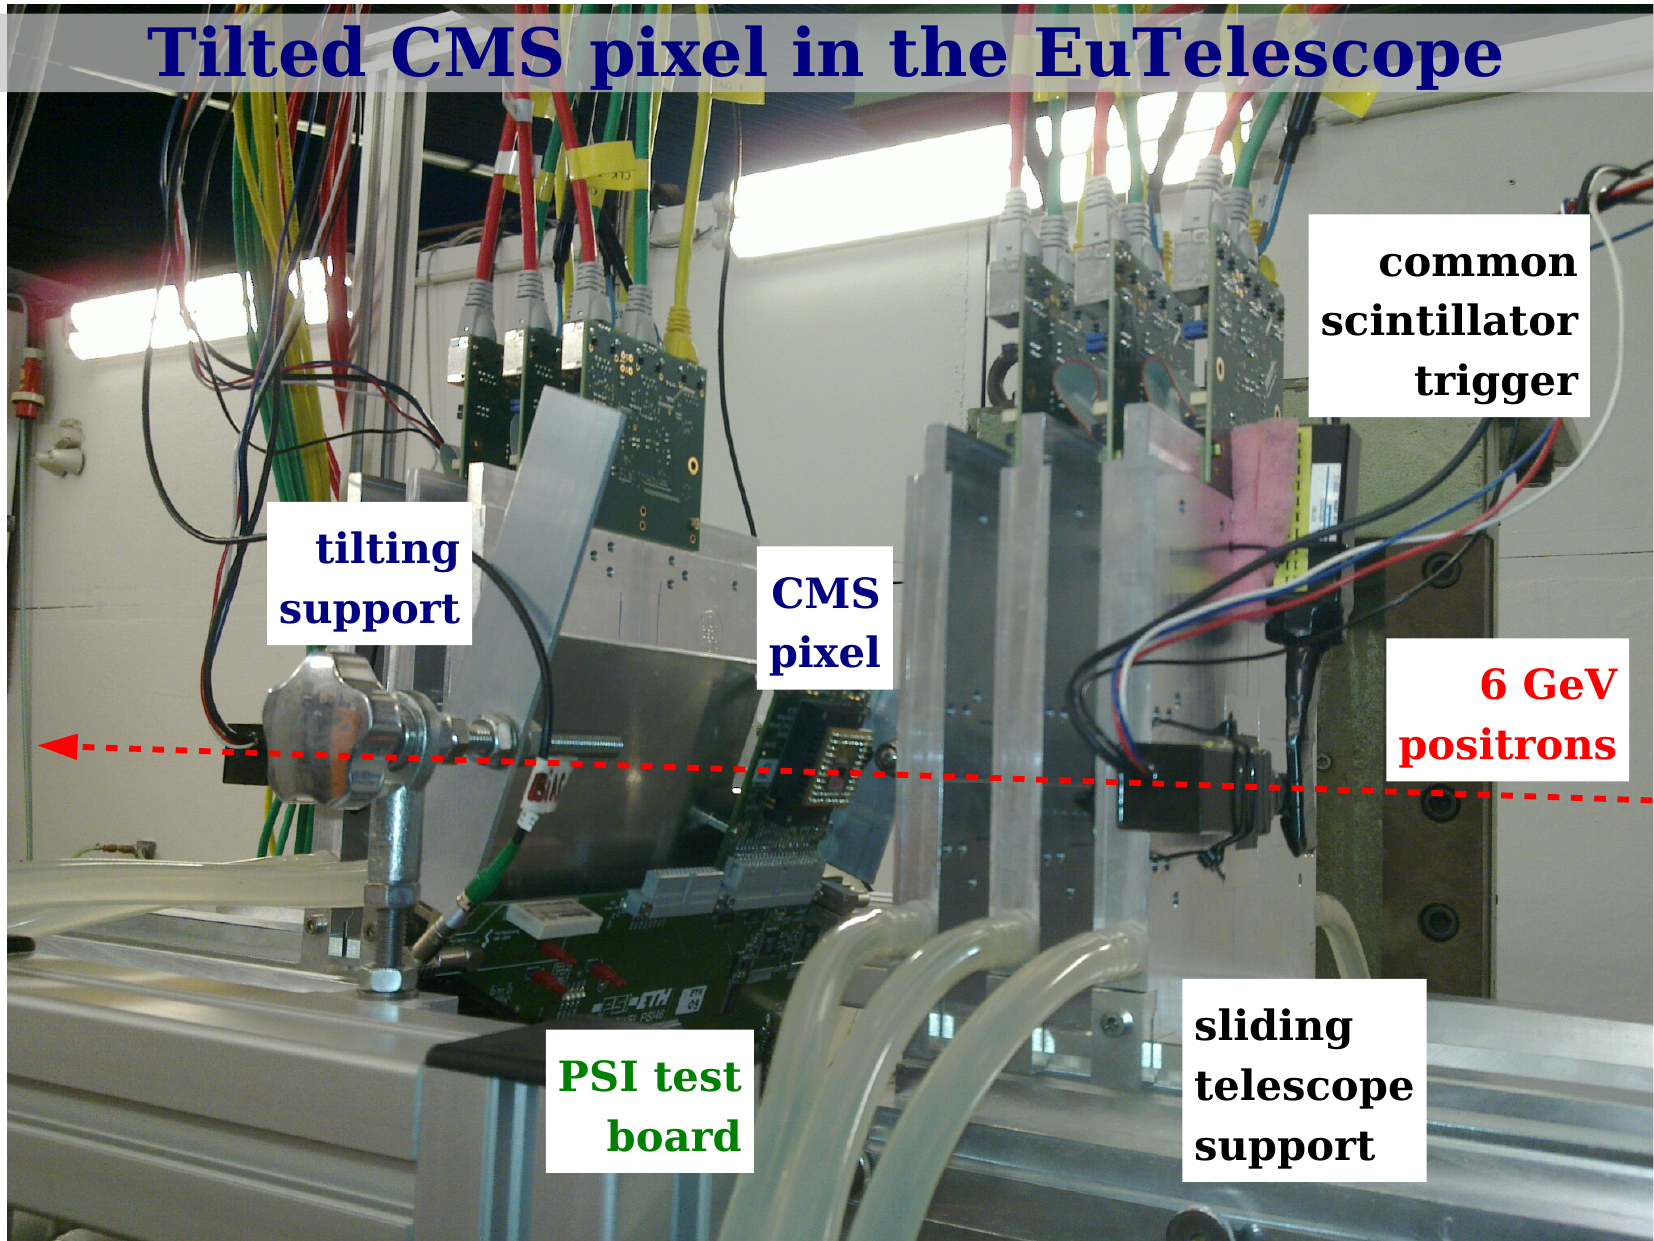

# Tilted CMS pixel in the EuTelescope
common
scintillator
trigger
tilting
support
CMS
pixel
6 GeV
positrons
sliding
telescope
support
PSI test
board